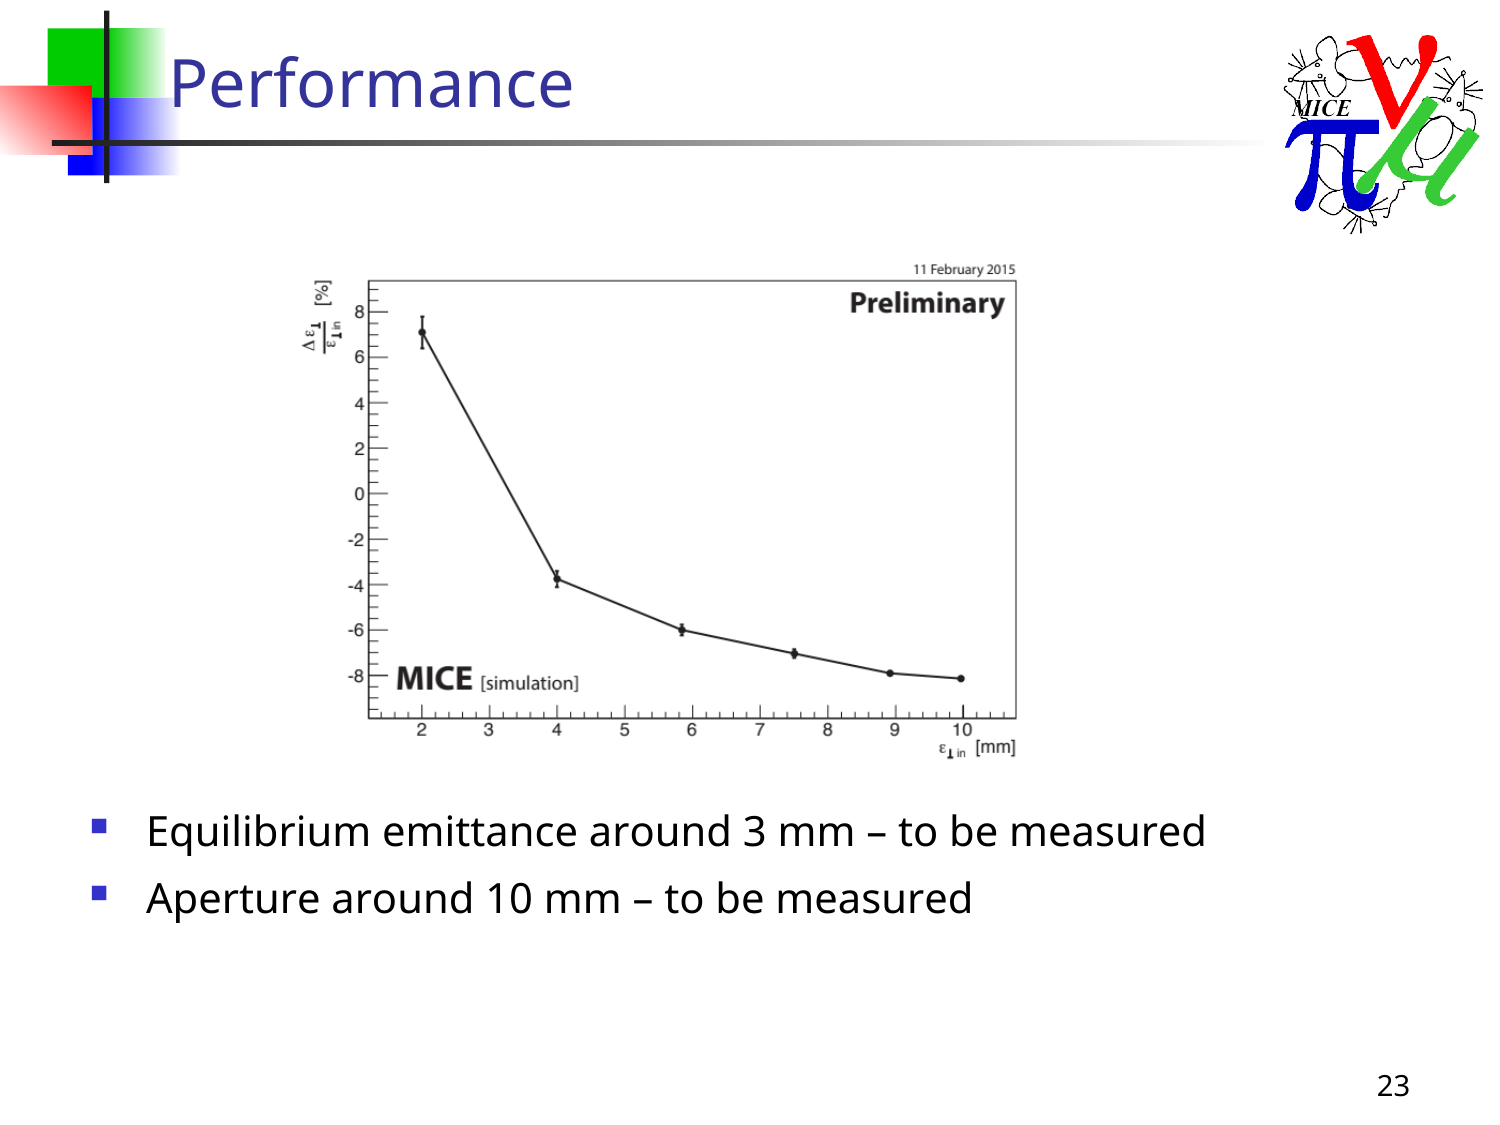

# Performance
Equilibrium emittance around 3 mm – to be measured
Aperture around 10 mm – to be measured
23